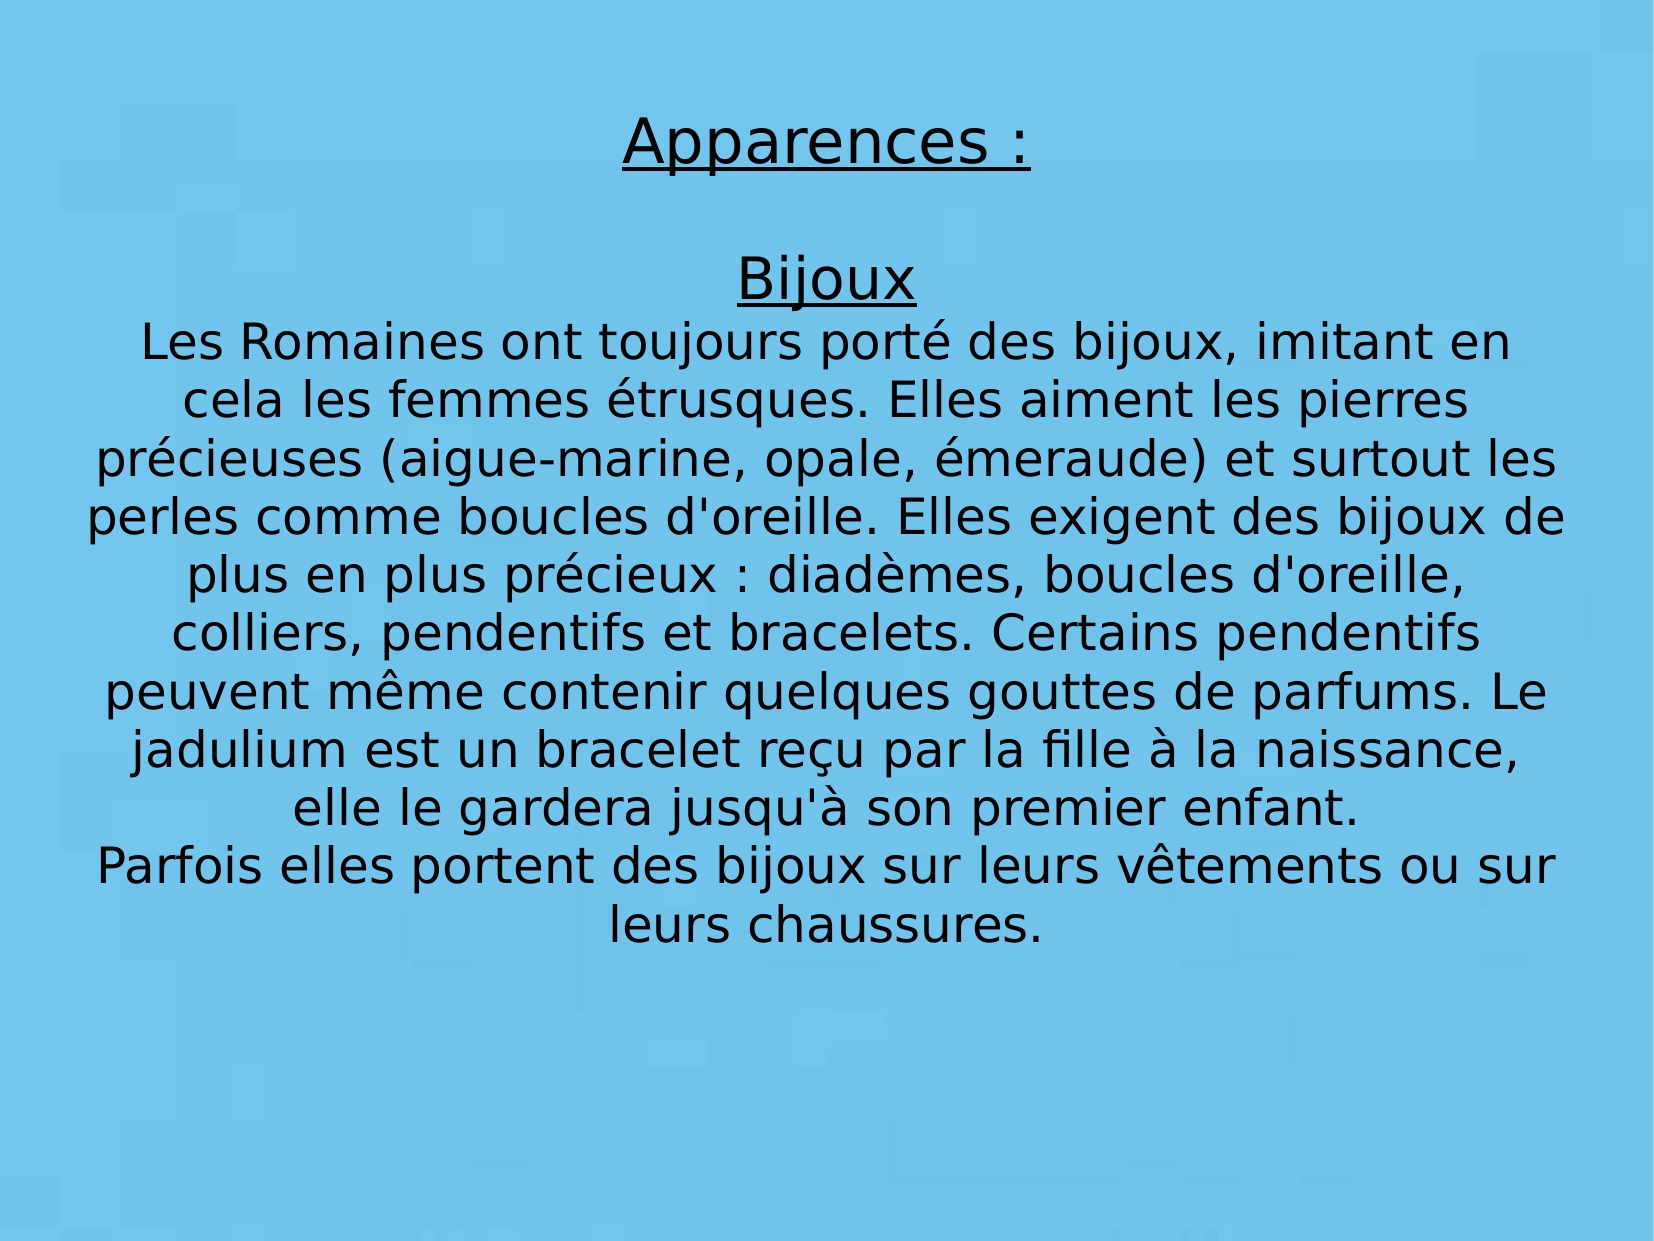

# Apparences :
Bijoux
Les Romaines ont toujours porté des bijoux, imitant en cela les femmes étrusques. Elles aiment les pierres précieuses (aigue-marine, opale, émeraude) et surtout les perles comme boucles d'oreille. Elles exigent des bijoux de plus en plus précieux : diadèmes, boucles d'oreille, colliers, pendentifs et bracelets. Certains pendentifs peuvent même contenir quelques gouttes de parfums. Le jadulium est un bracelet reçu par la fille à la naissance, elle le gardera jusqu'à son premier enfant.
Parfois elles portent des bijoux sur leurs vêtements ou sur leurs chaussures.